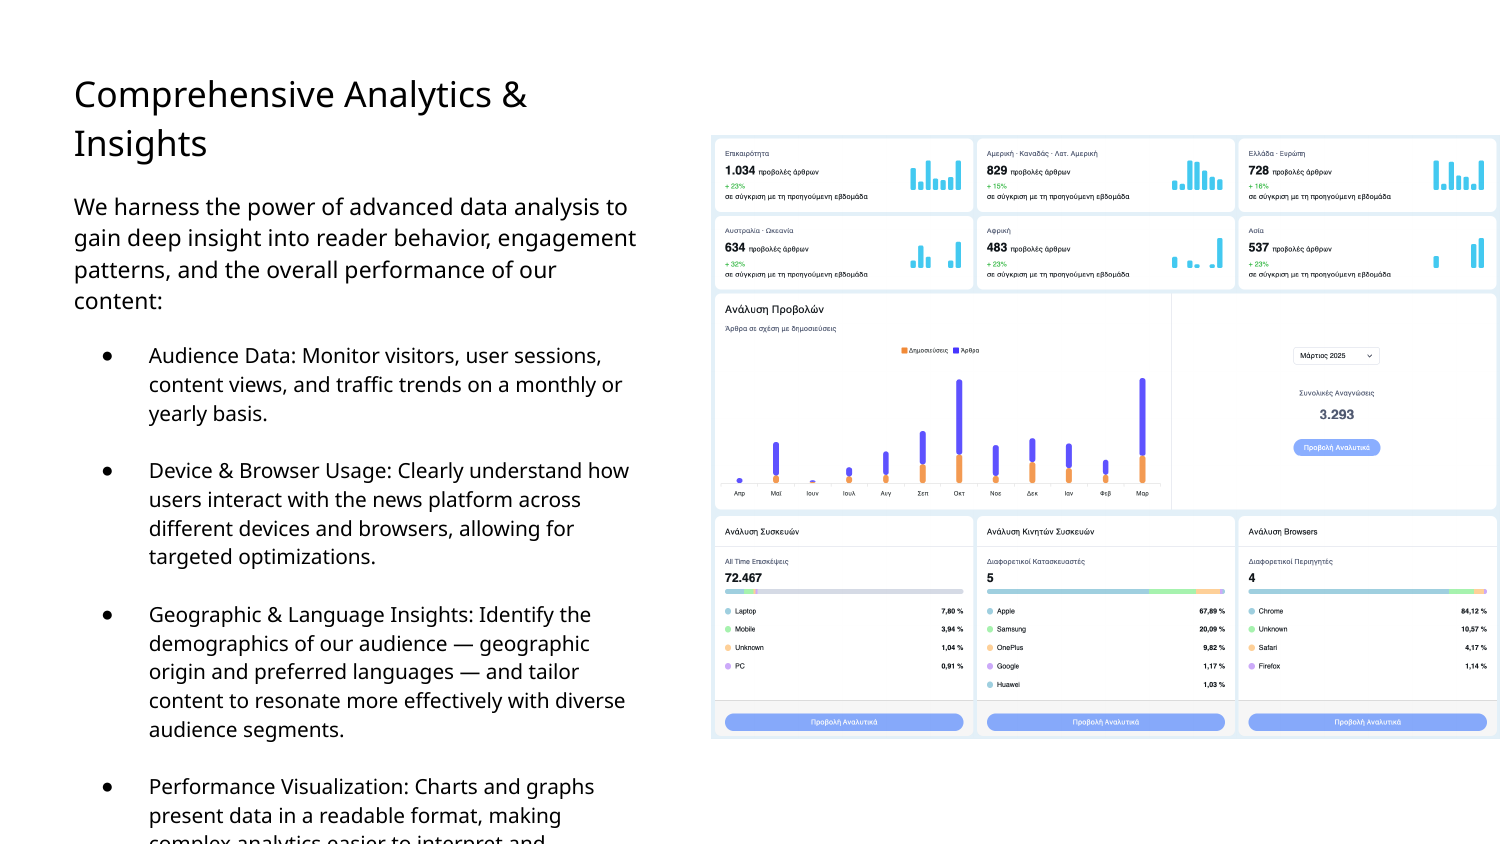

Comprehensive Analytics & Insights
We harness the power of advanced data analysis to gain deep insight into reader behavior, engagement patterns, and the overall performance of our content:
Audience Data: Monitor visitors, user sessions, content views, and traffic trends on a monthly or yearly basis.
Device & Browser Usage: Clearly understand how users interact with the news platform across different devices and browsers, allowing for targeted optimizations.
Geographic & Language Insights: Identify the demographics of our audience — geographic origin and preferred languages — and tailor content to resonate more effectively with diverse audience segments.
Performance Visualization: Charts and graphs present data in a readable format, making complex analytics easier to interpret and supporting informed strategic decisions.